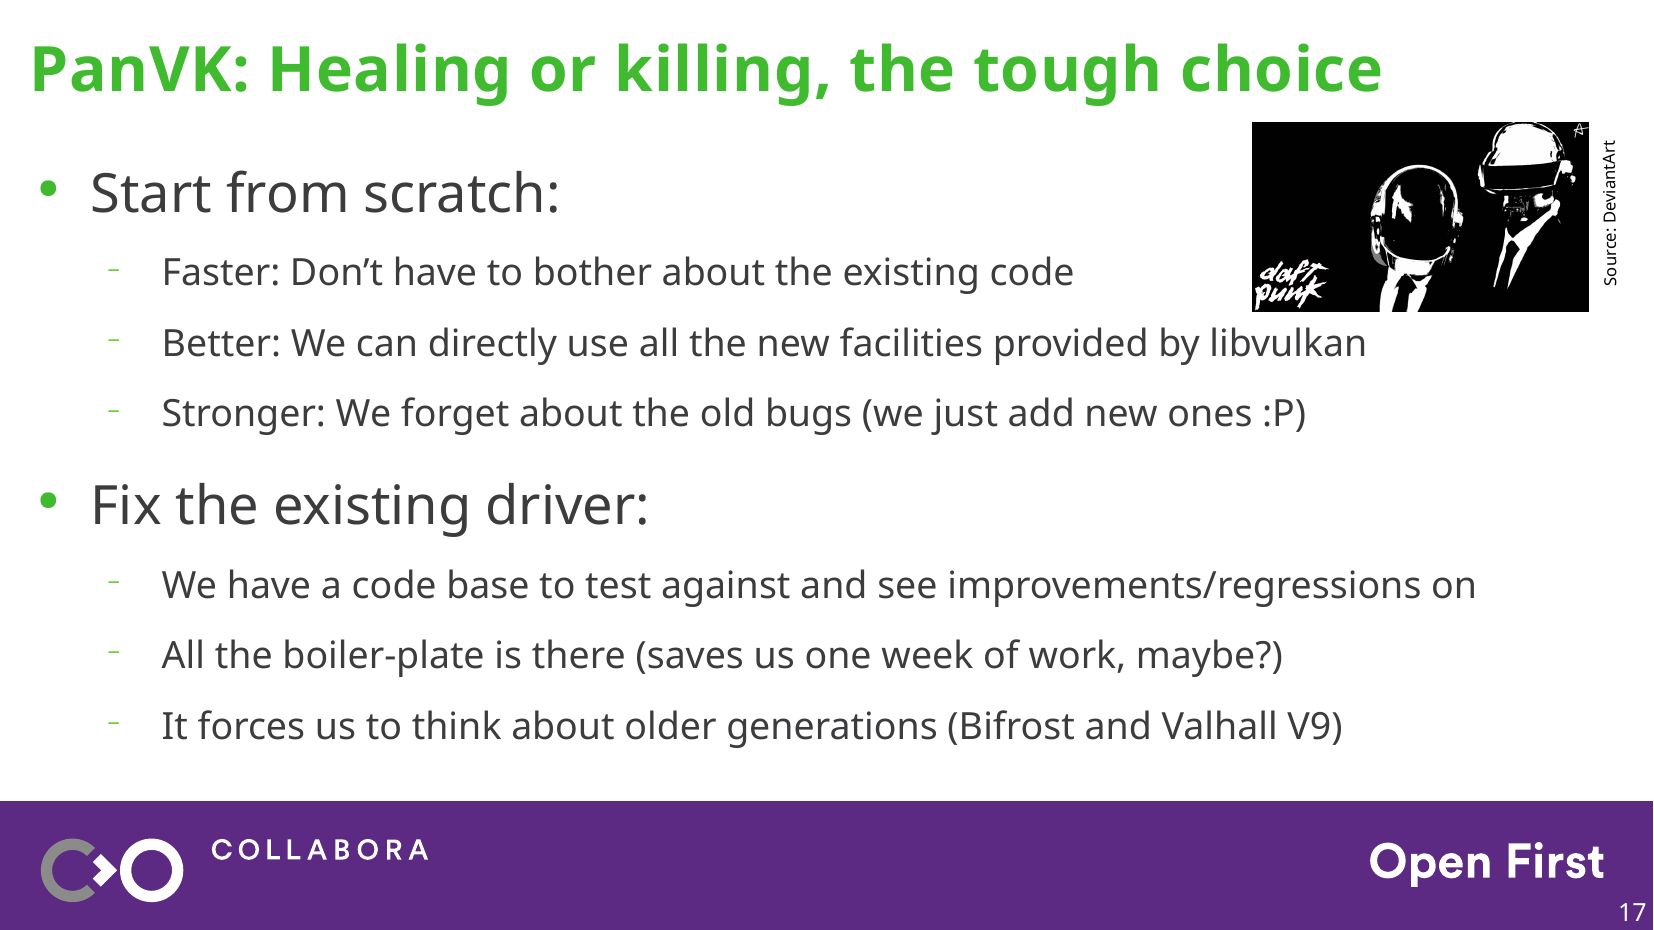

# PanVK: Healing or killing, the tough choice
Start from scratch:
Faster: Don’t have to bother about the existing code
Better: We can directly use all the new facilities provided by libvulkan
Stronger: We forget about the old bugs (we just add new ones :P)
Fix the existing driver:
We have a code base to test against and see improvements/regressions on
All the boiler-plate is there (saves us one week of work, maybe?)
It forces us to think about older generations (Bifrost and Valhall V9)
Source: DeviantArt